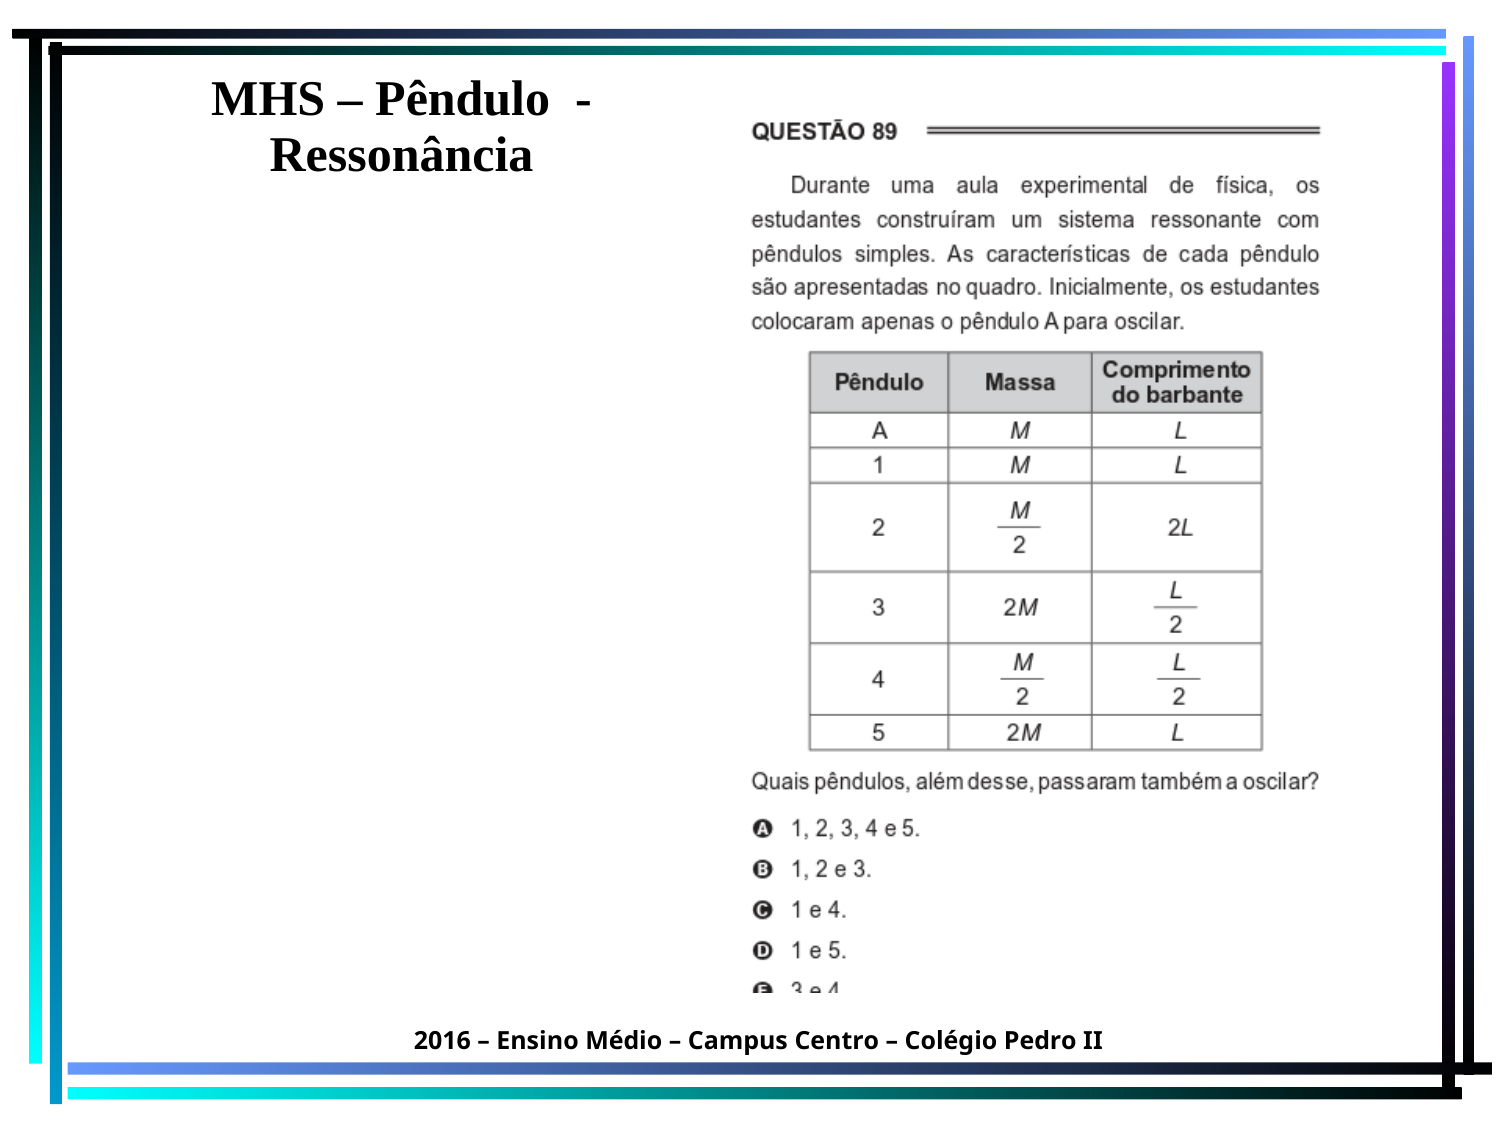

# MHS – Pêndulo - Ressonância
2016 – Ensino Médio – Campus Centro – Colégio Pedro II